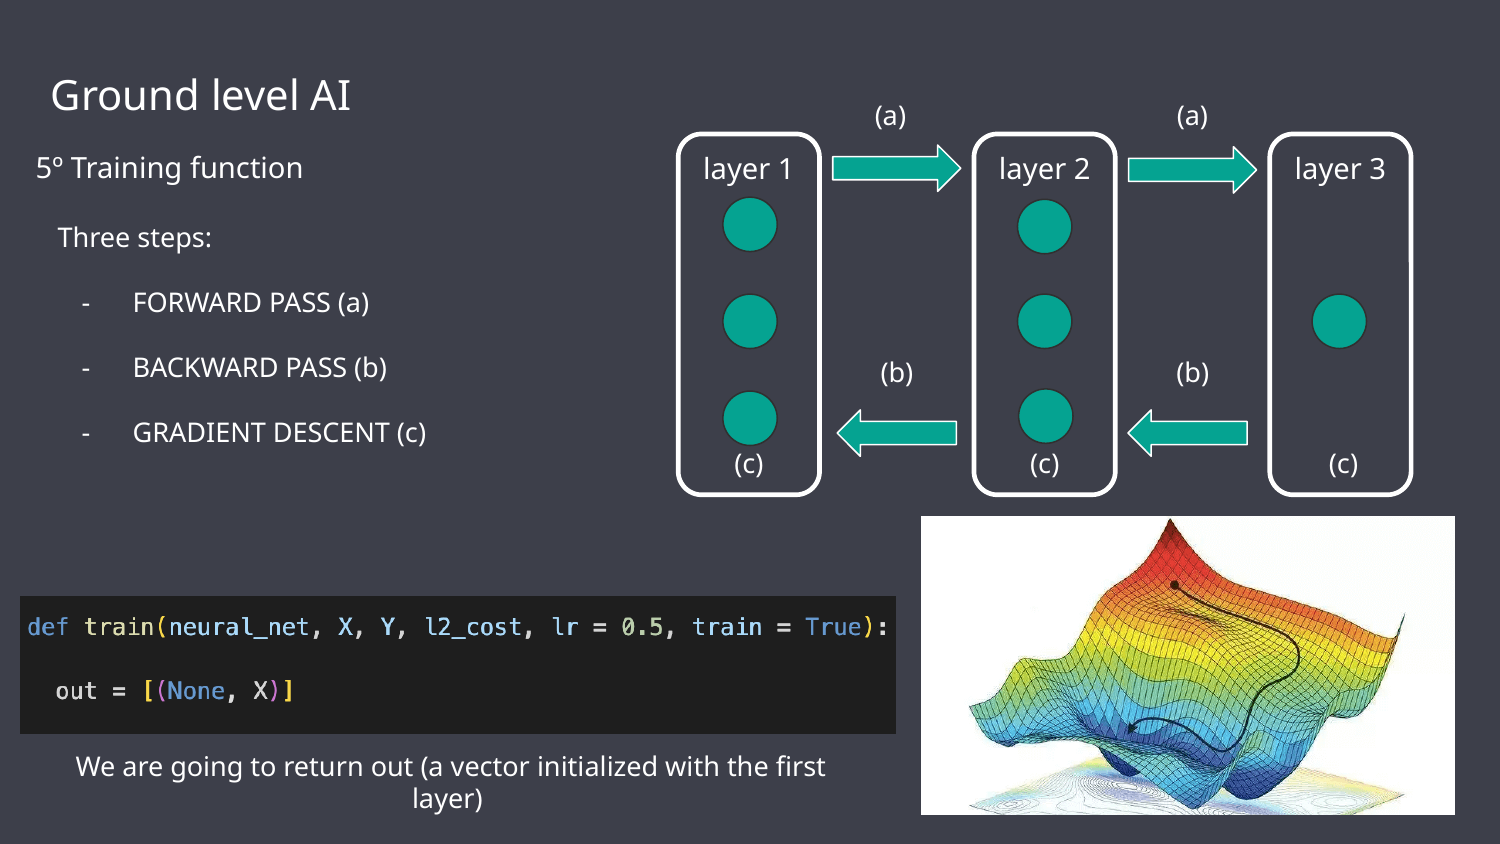

Ground level AI
(a)
(a)
5º Training function
layer 1
layer 2
layer 3
Three steps:
FORWARD PASS (a)
BACKWARD PASS (b)
GRADIENT DESCENT (c)
(b)
(b)
(c)
(c)
(c)
We are going to return out (a vector initialized with the first layer)